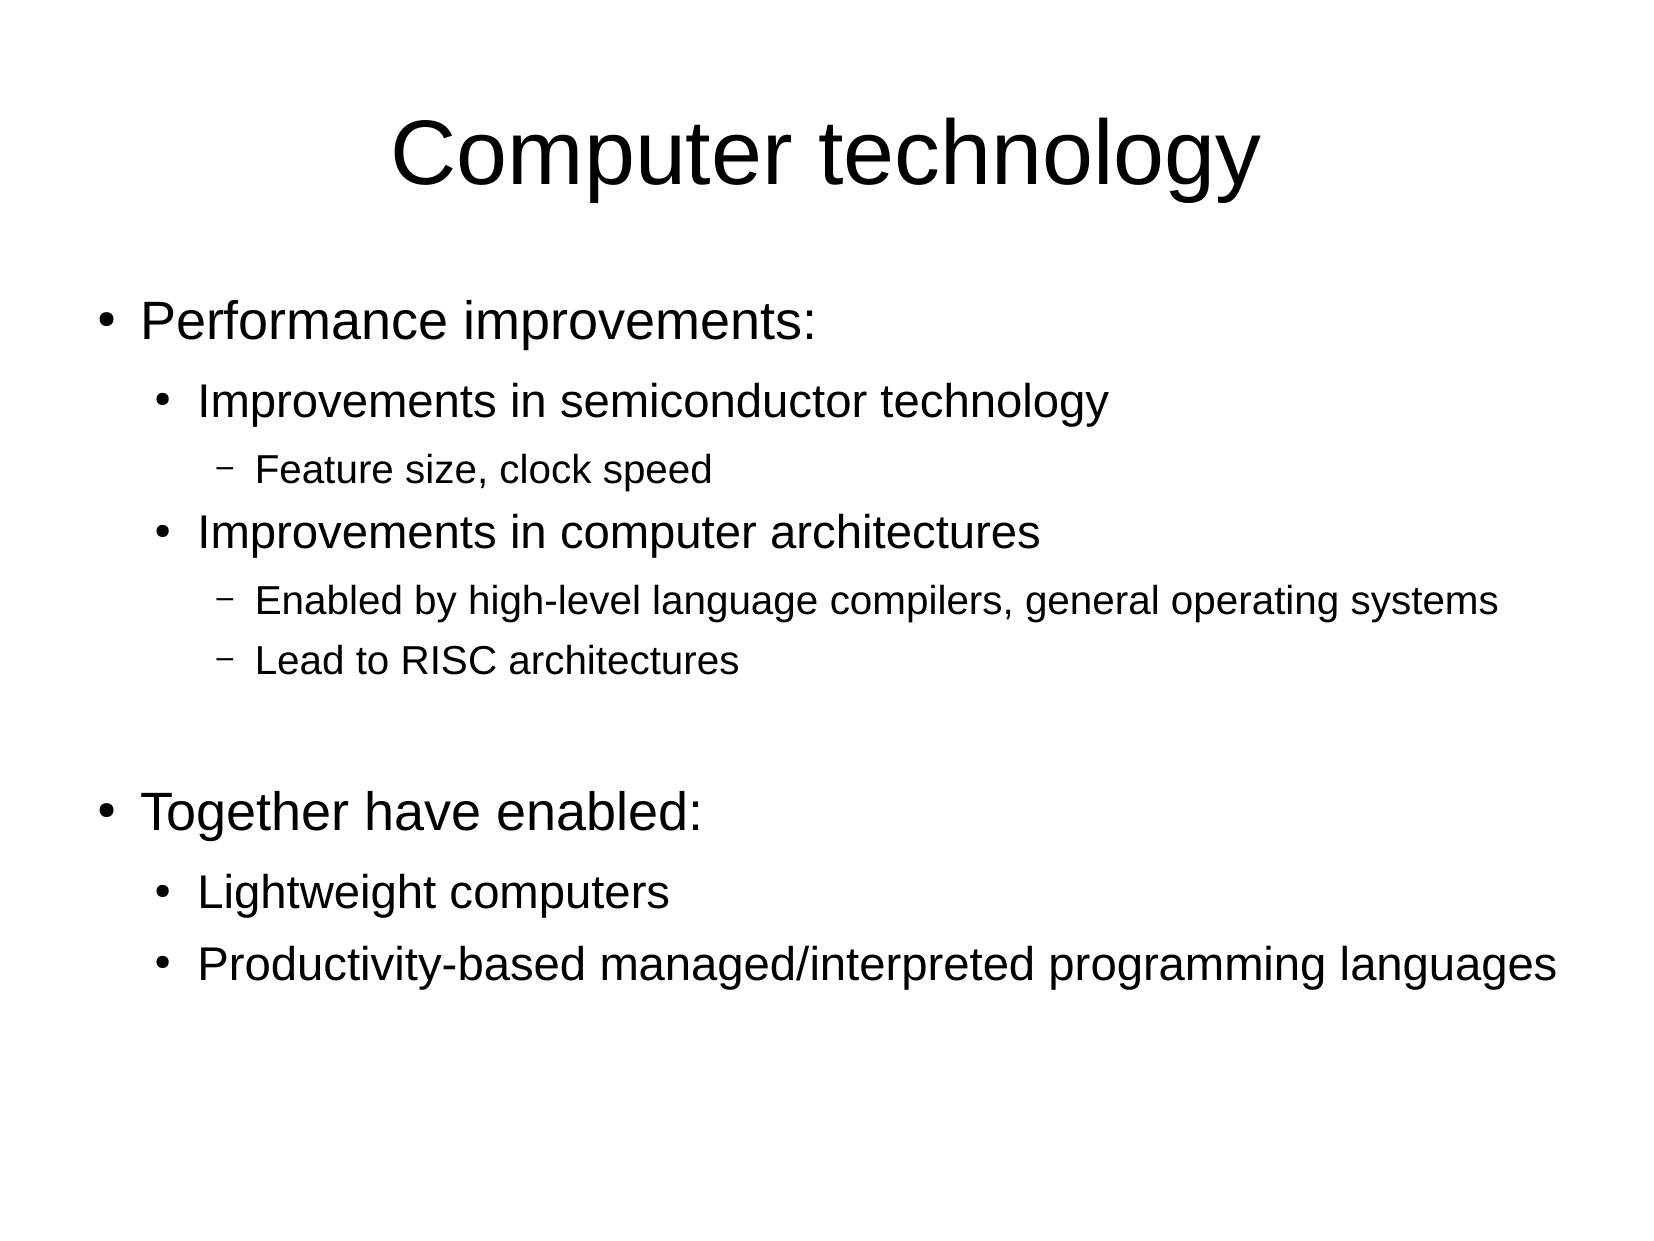

# Computer technology
Performance improvements:
Improvements in semiconductor technology
Feature size, clock speed
Improvements in computer architectures
Enabled by high-level language compilers, general operating systems
Lead to RISC architectures
Together have enabled:
Lightweight computers
Productivity-based managed/interpreted programming languages